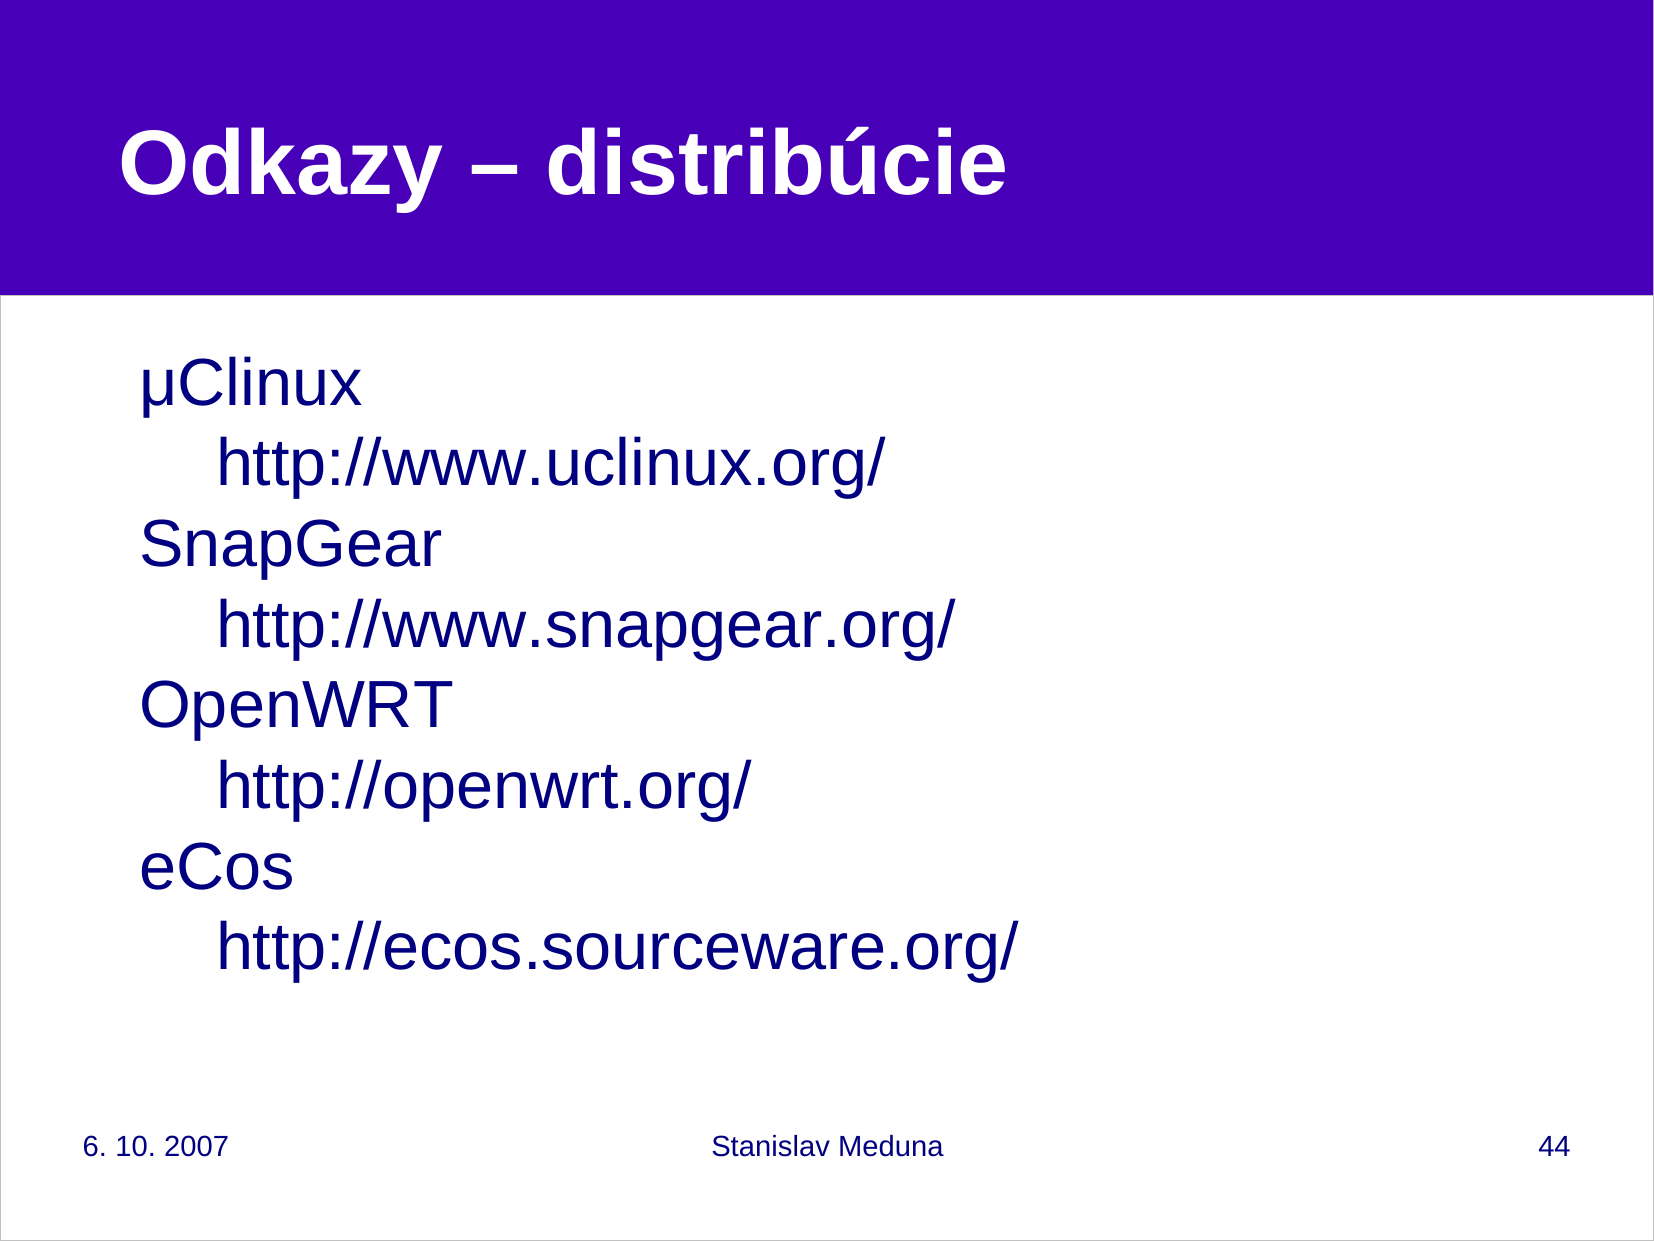

# Odkazy – distribúcie
μClinux
http://www.uclinux.org/
SnapGear
http://www.snapgear.org/
OpenWRT
http://openwrt.org/
eCos
http://ecos.sourceware.org/
6. 10. 2007
Stanislav Meduna
44